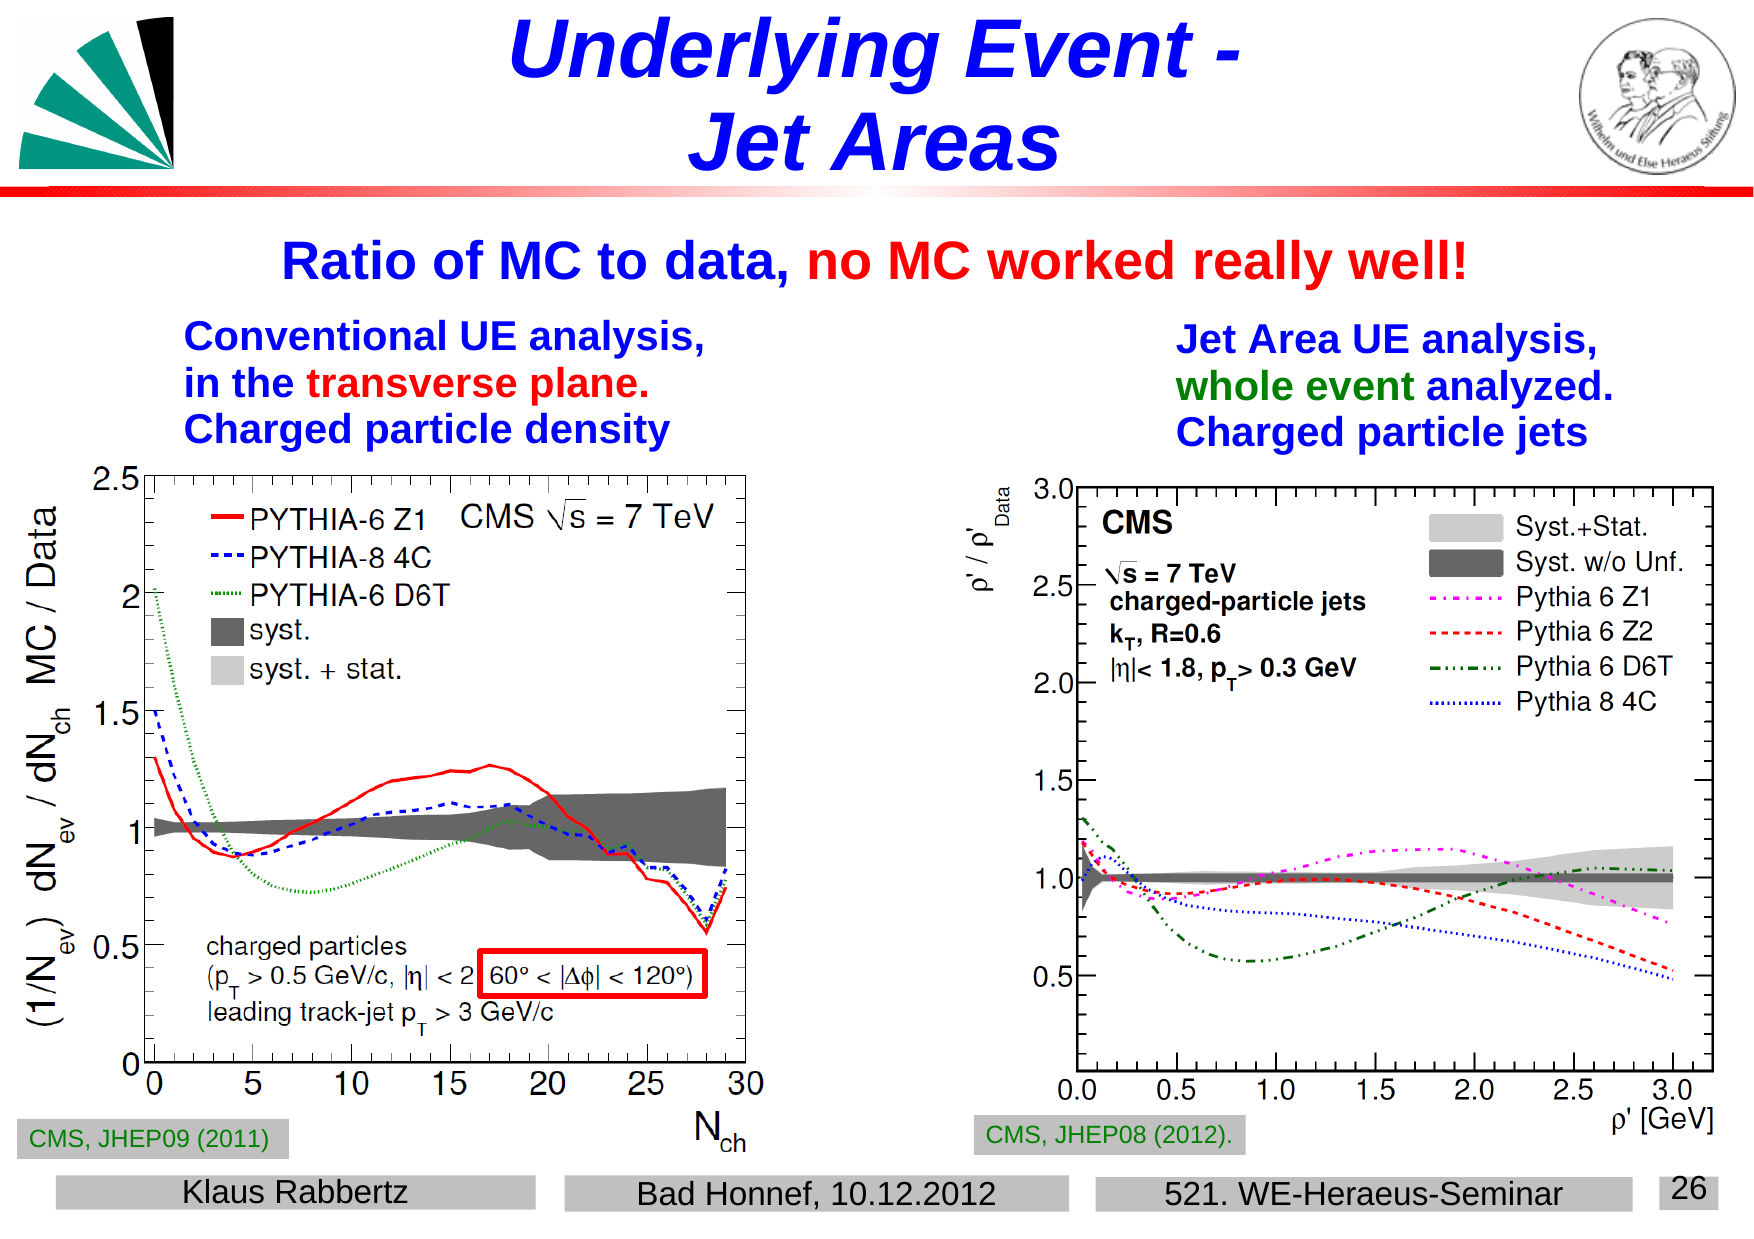

# Underlying Event - Jet Areas
Ratio of MC to data, no MC worked really well!
Conventional UE analysis,
in the transverse plane.
Charged particle density
Jet Area UE analysis,
whole event analyzed.
Charged particle jets
CMS, JHEP08 (2012).
CMS, JHEP09 (2011)